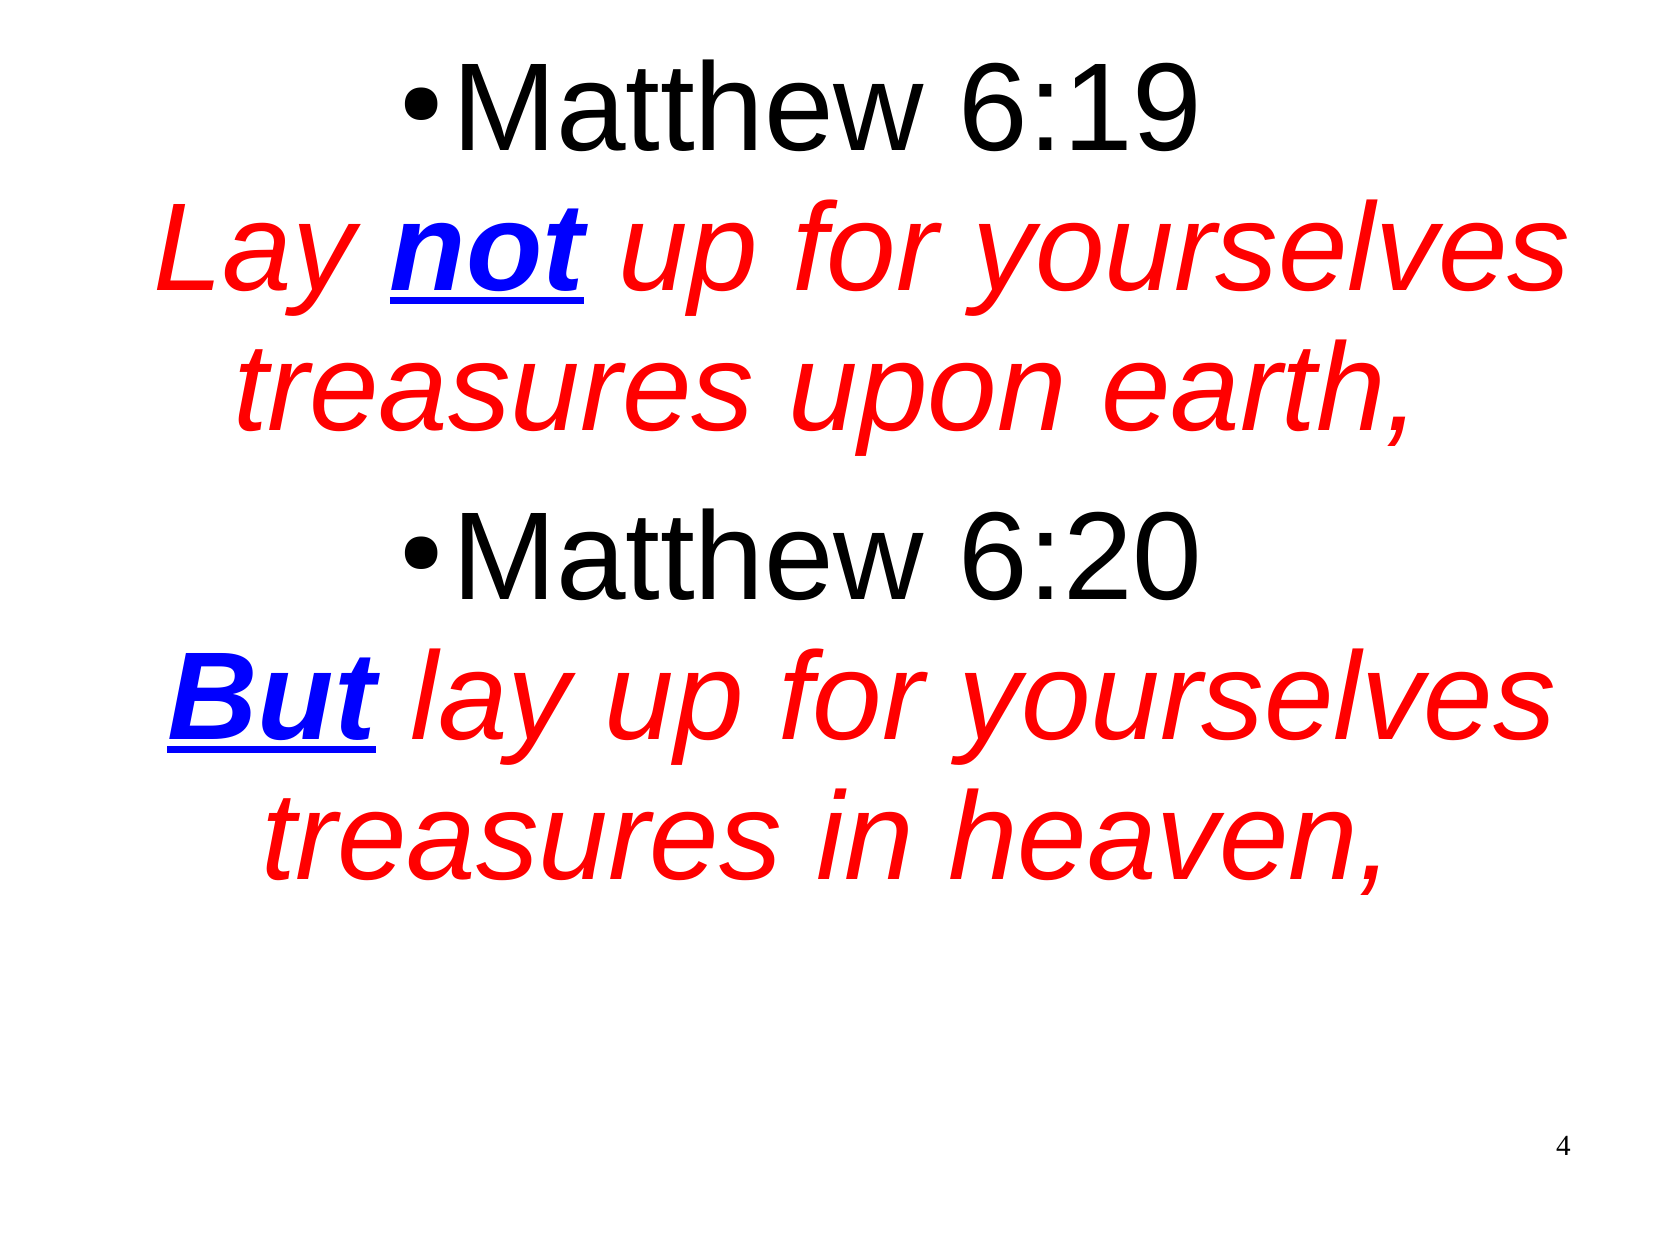

# Matthew 6:19  Lay not up for yourselves treasures upon earth,
Matthew 6:20 
But lay up for yourselves treasures in heaven,
4